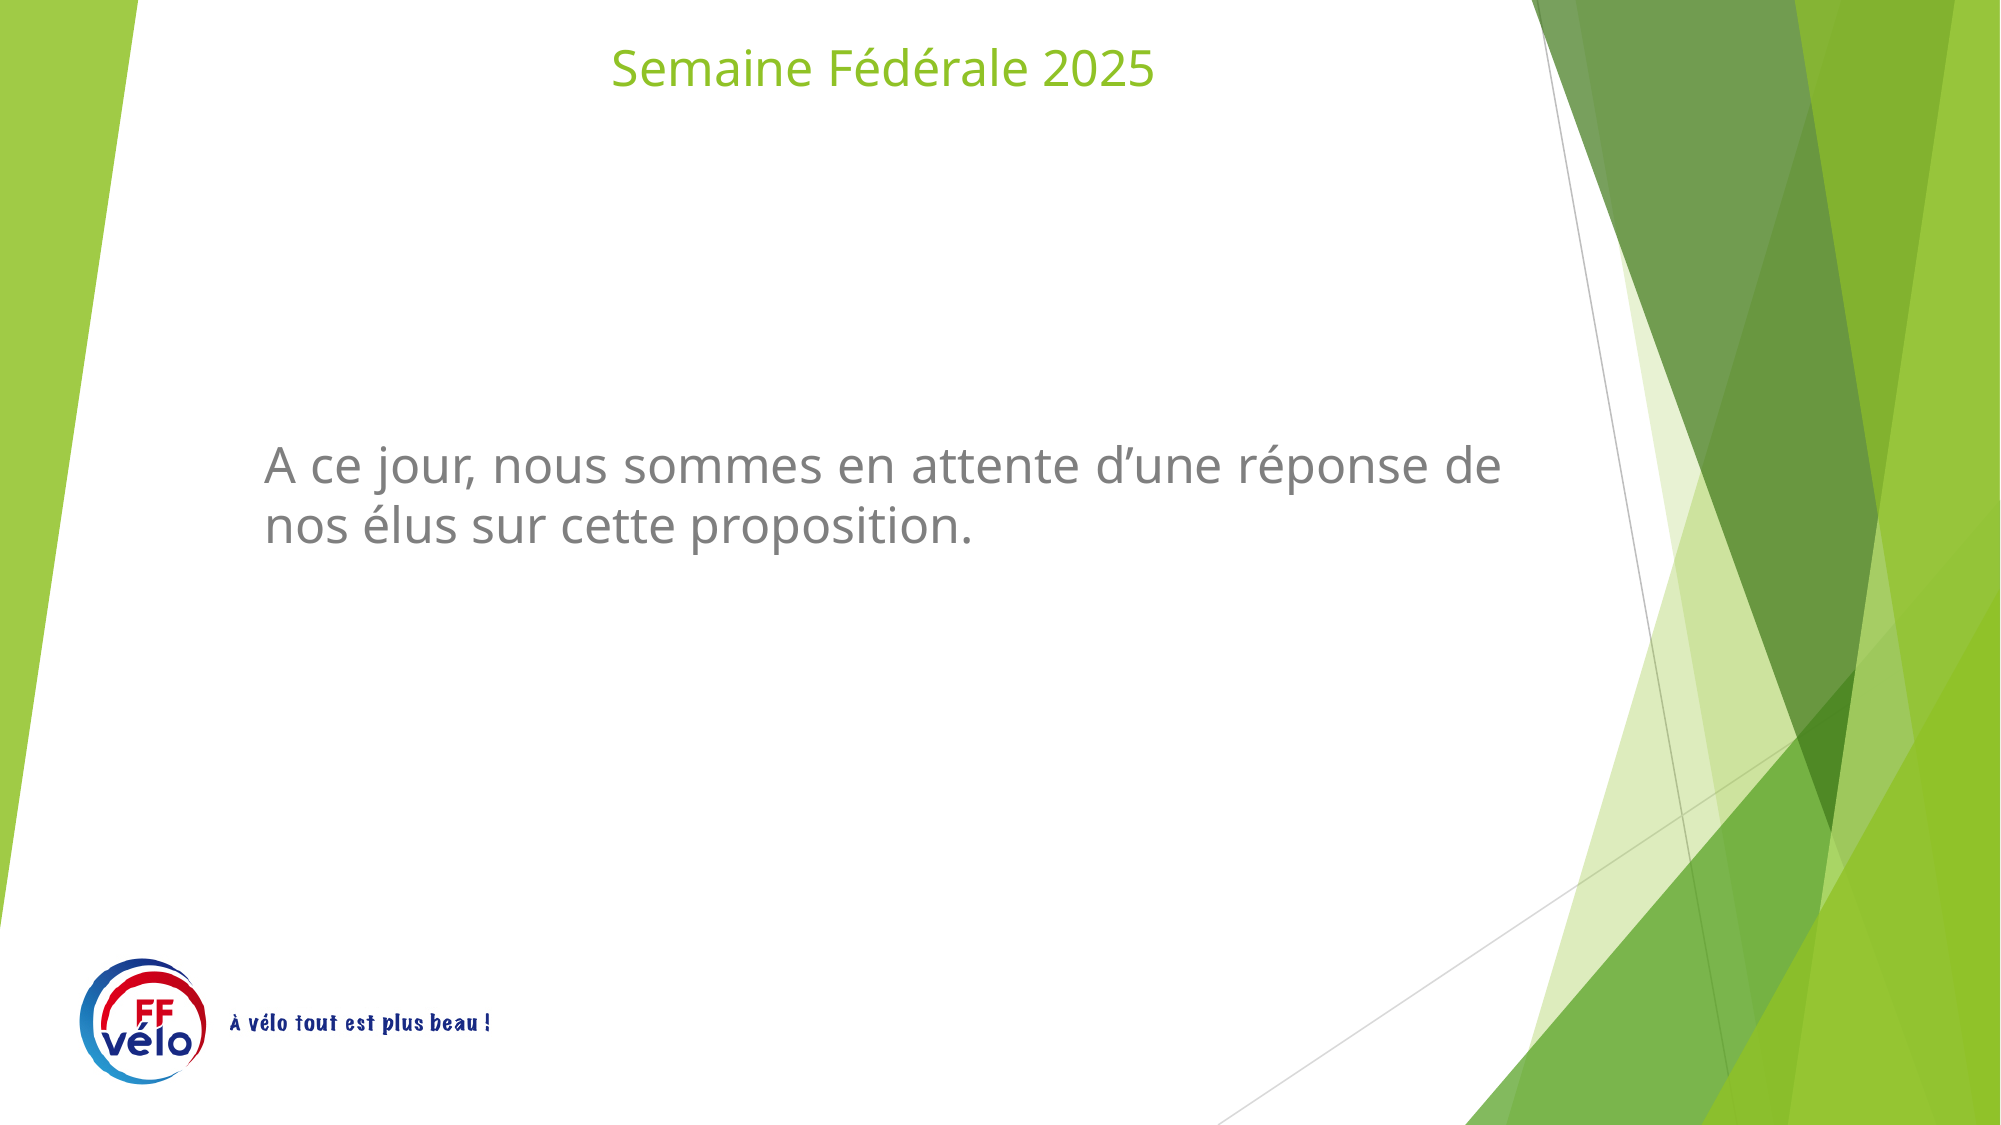

# Semaine Fédérale 2025
A ce jour, nous sommes en attente d’une réponse de nos élus sur cette proposition.